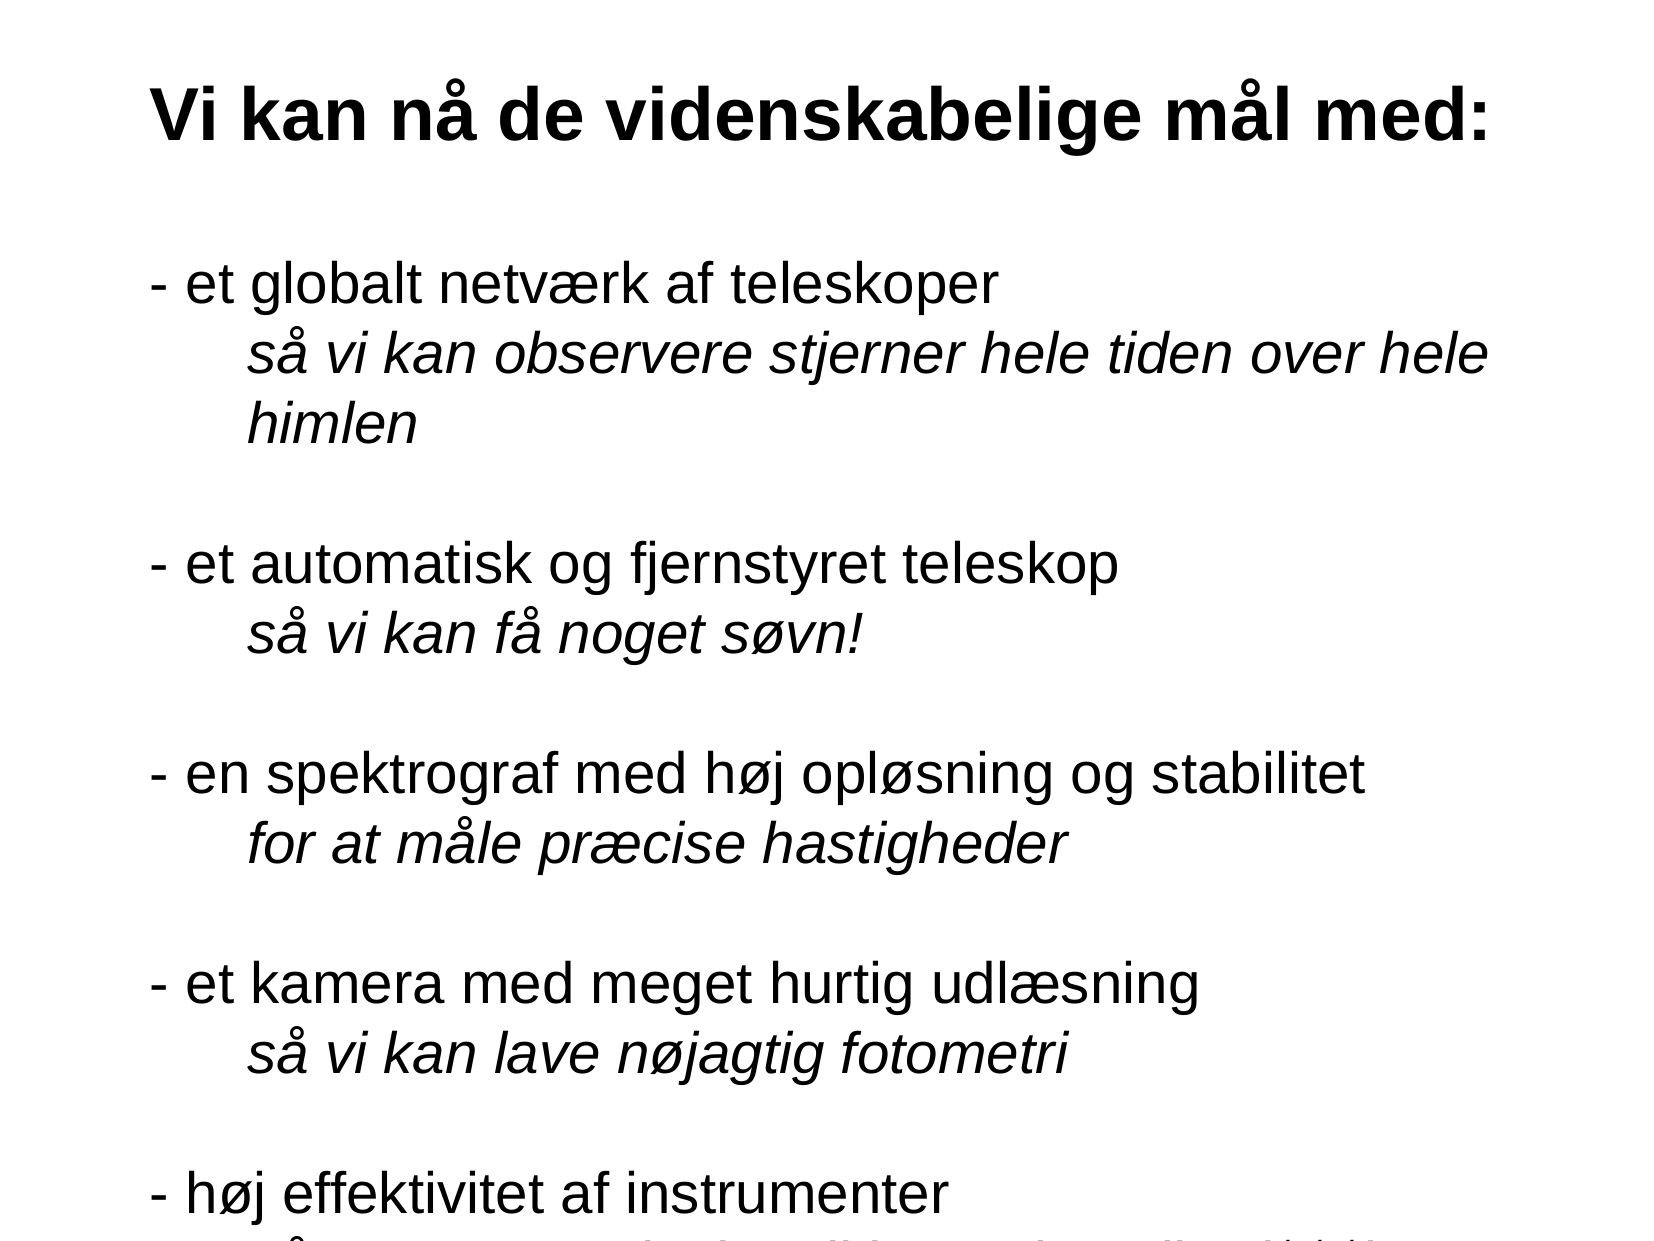

Vi kan nå de videnskabelige mål med:
- et globalt netværk af teleskoper
 så vi kan observere stjerner hele tiden over hele
 himlen
- et automatisk og fjernstyret teleskop
 så vi kan få noget søvn!
- en spektrograf med høj opløsning og stabilitet
 for at måle præcise hastigheder
- et kamera med meget hurtig udlæsning
 så vi kan lave nøjagtig fotometri
- høj effektivitet af instrumenter
 så er et stort teleskop ikke nødvendigt ($$$)